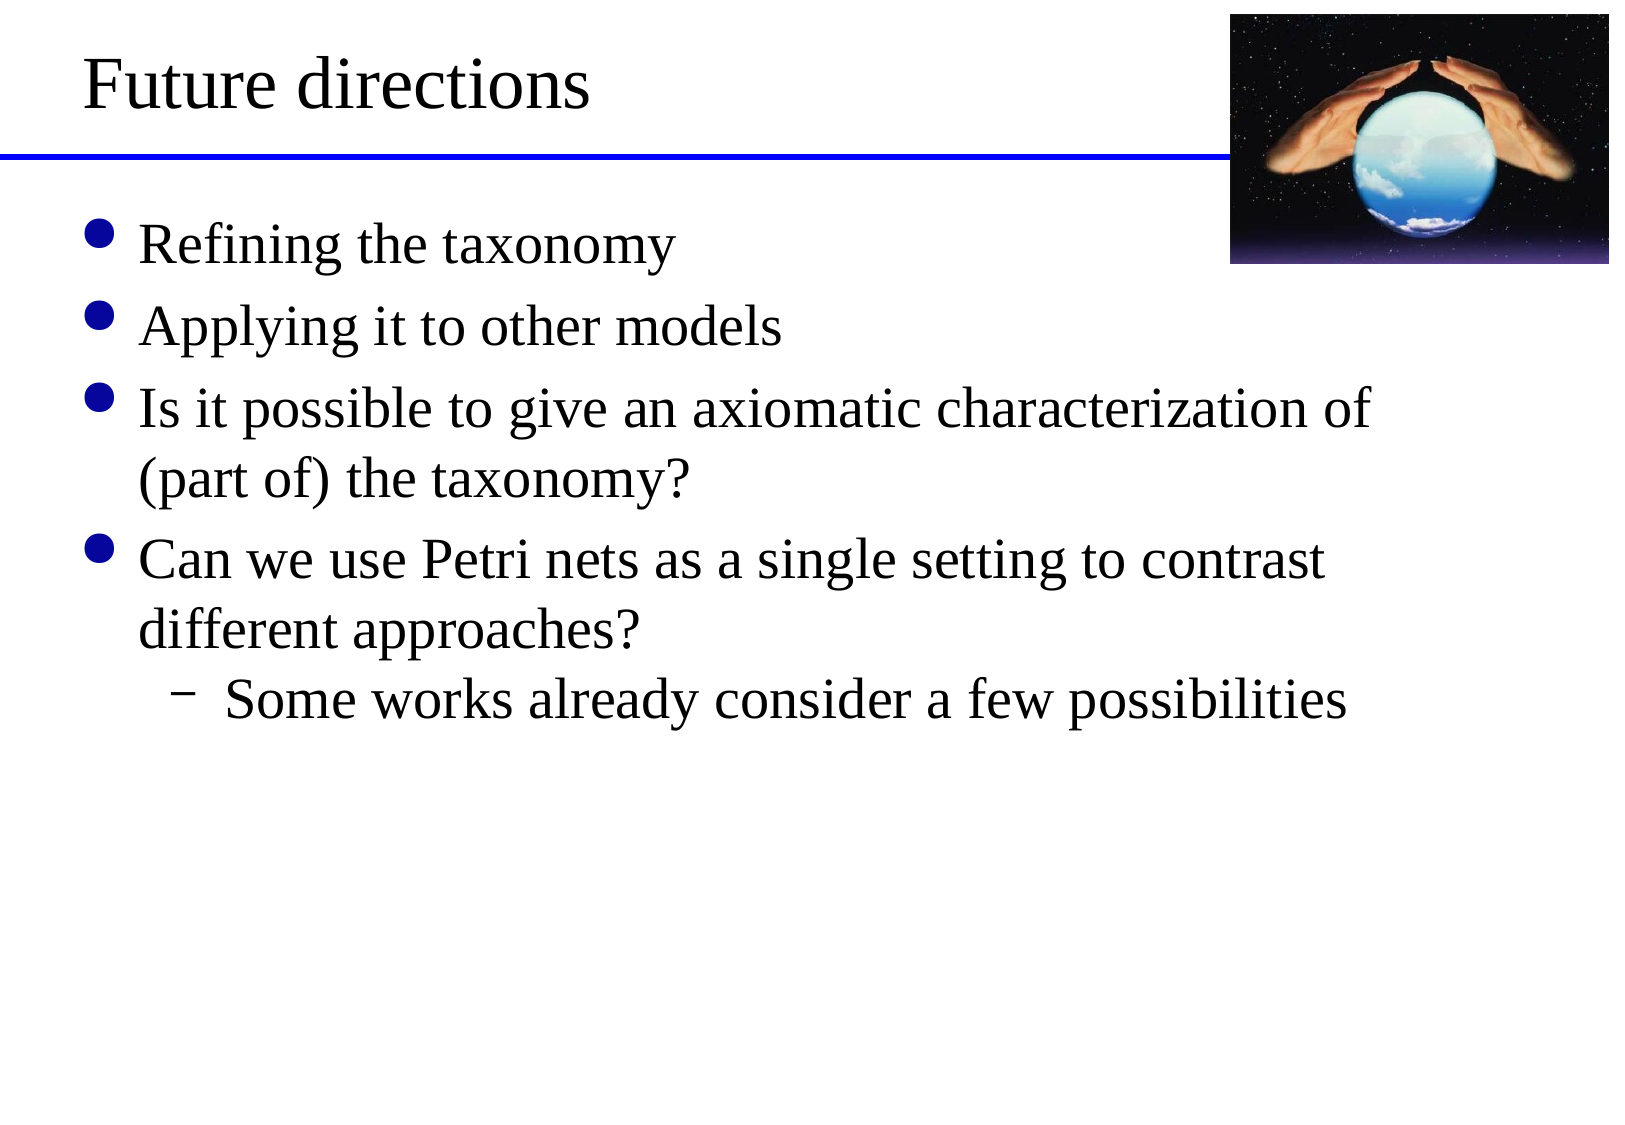

# Future directions
Refining the taxonomy
Applying it to other models
Is it possible to give an axiomatic characterization of (part of) the taxonomy?
Can we use Petri nets as a single setting to contrast different approaches?
Some works already consider a few possibilities